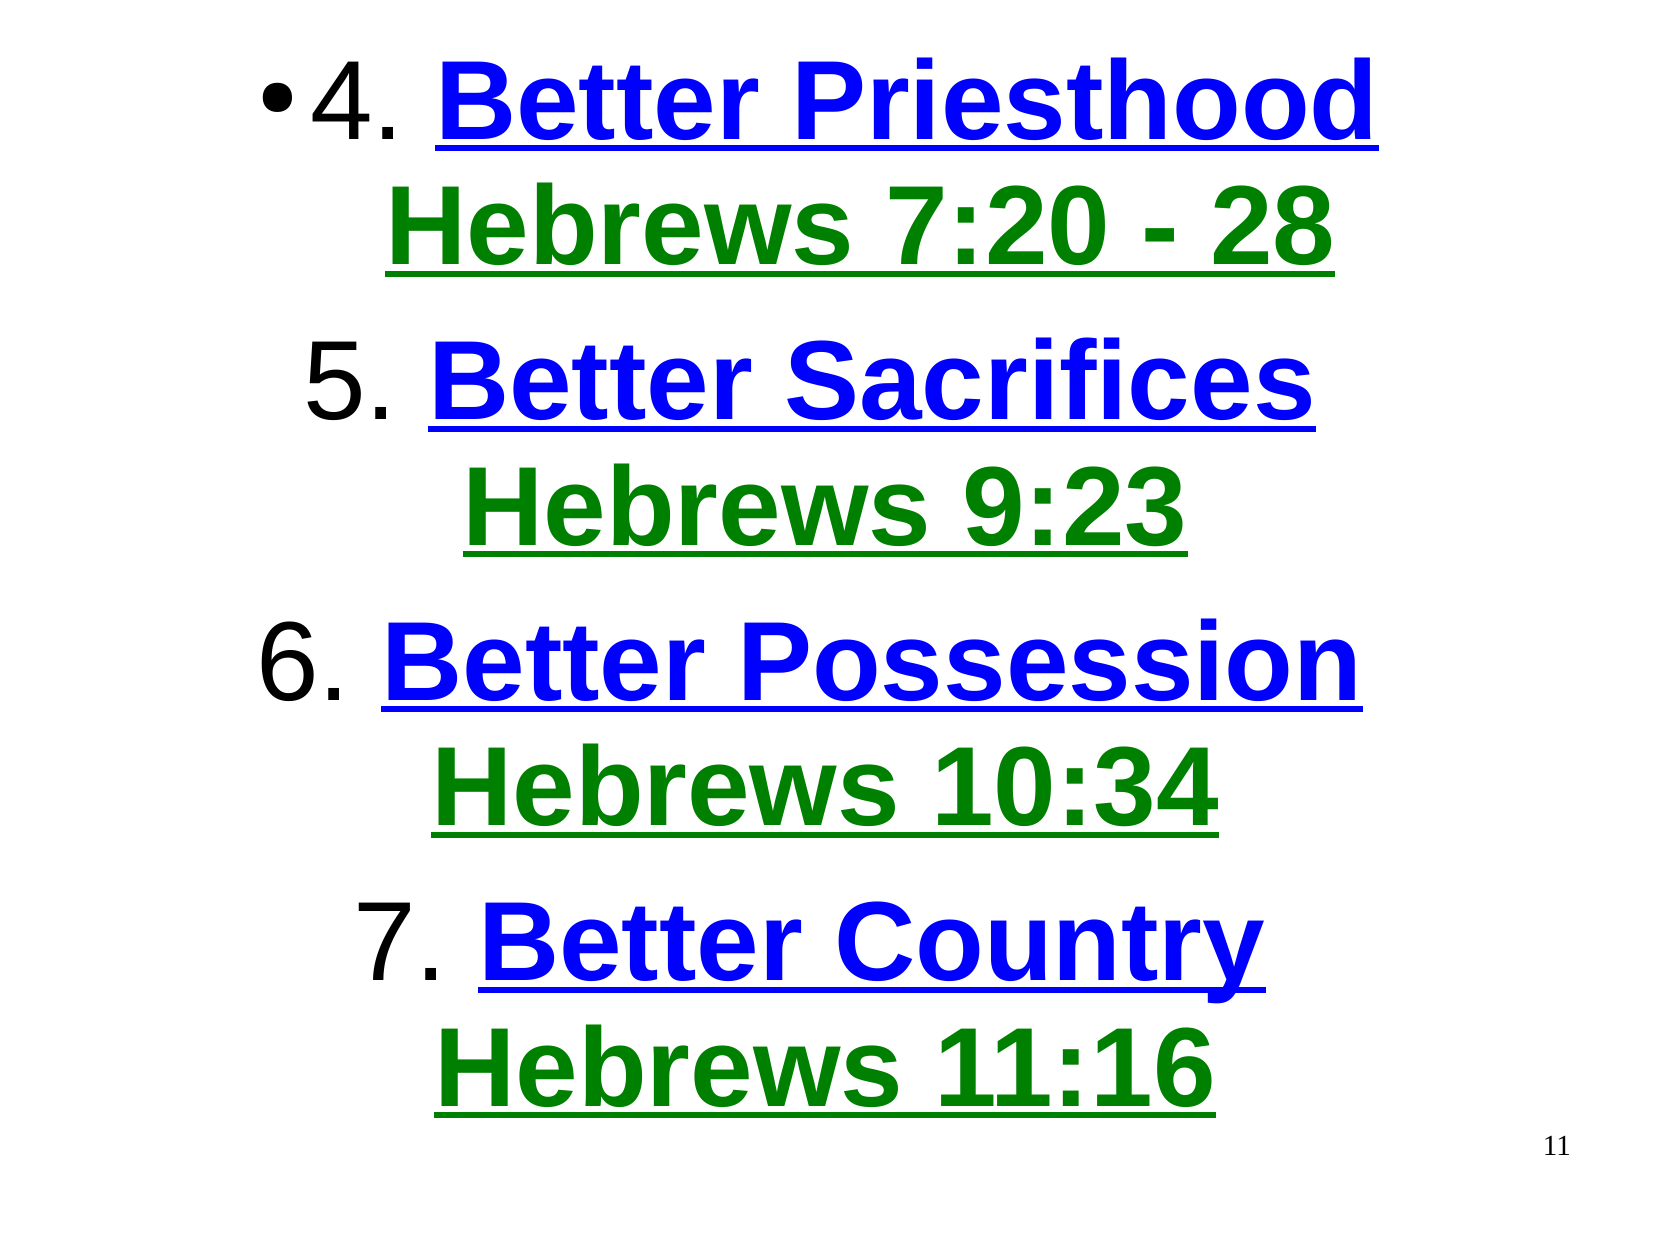

# 4. Better Priesthood Hebrews 7:20 - 28
5. Better Sacrifices
Hebrews 9:23
6. Better Possession
Hebrews 10:34
7. Better Country
Hebrews 11:16
11